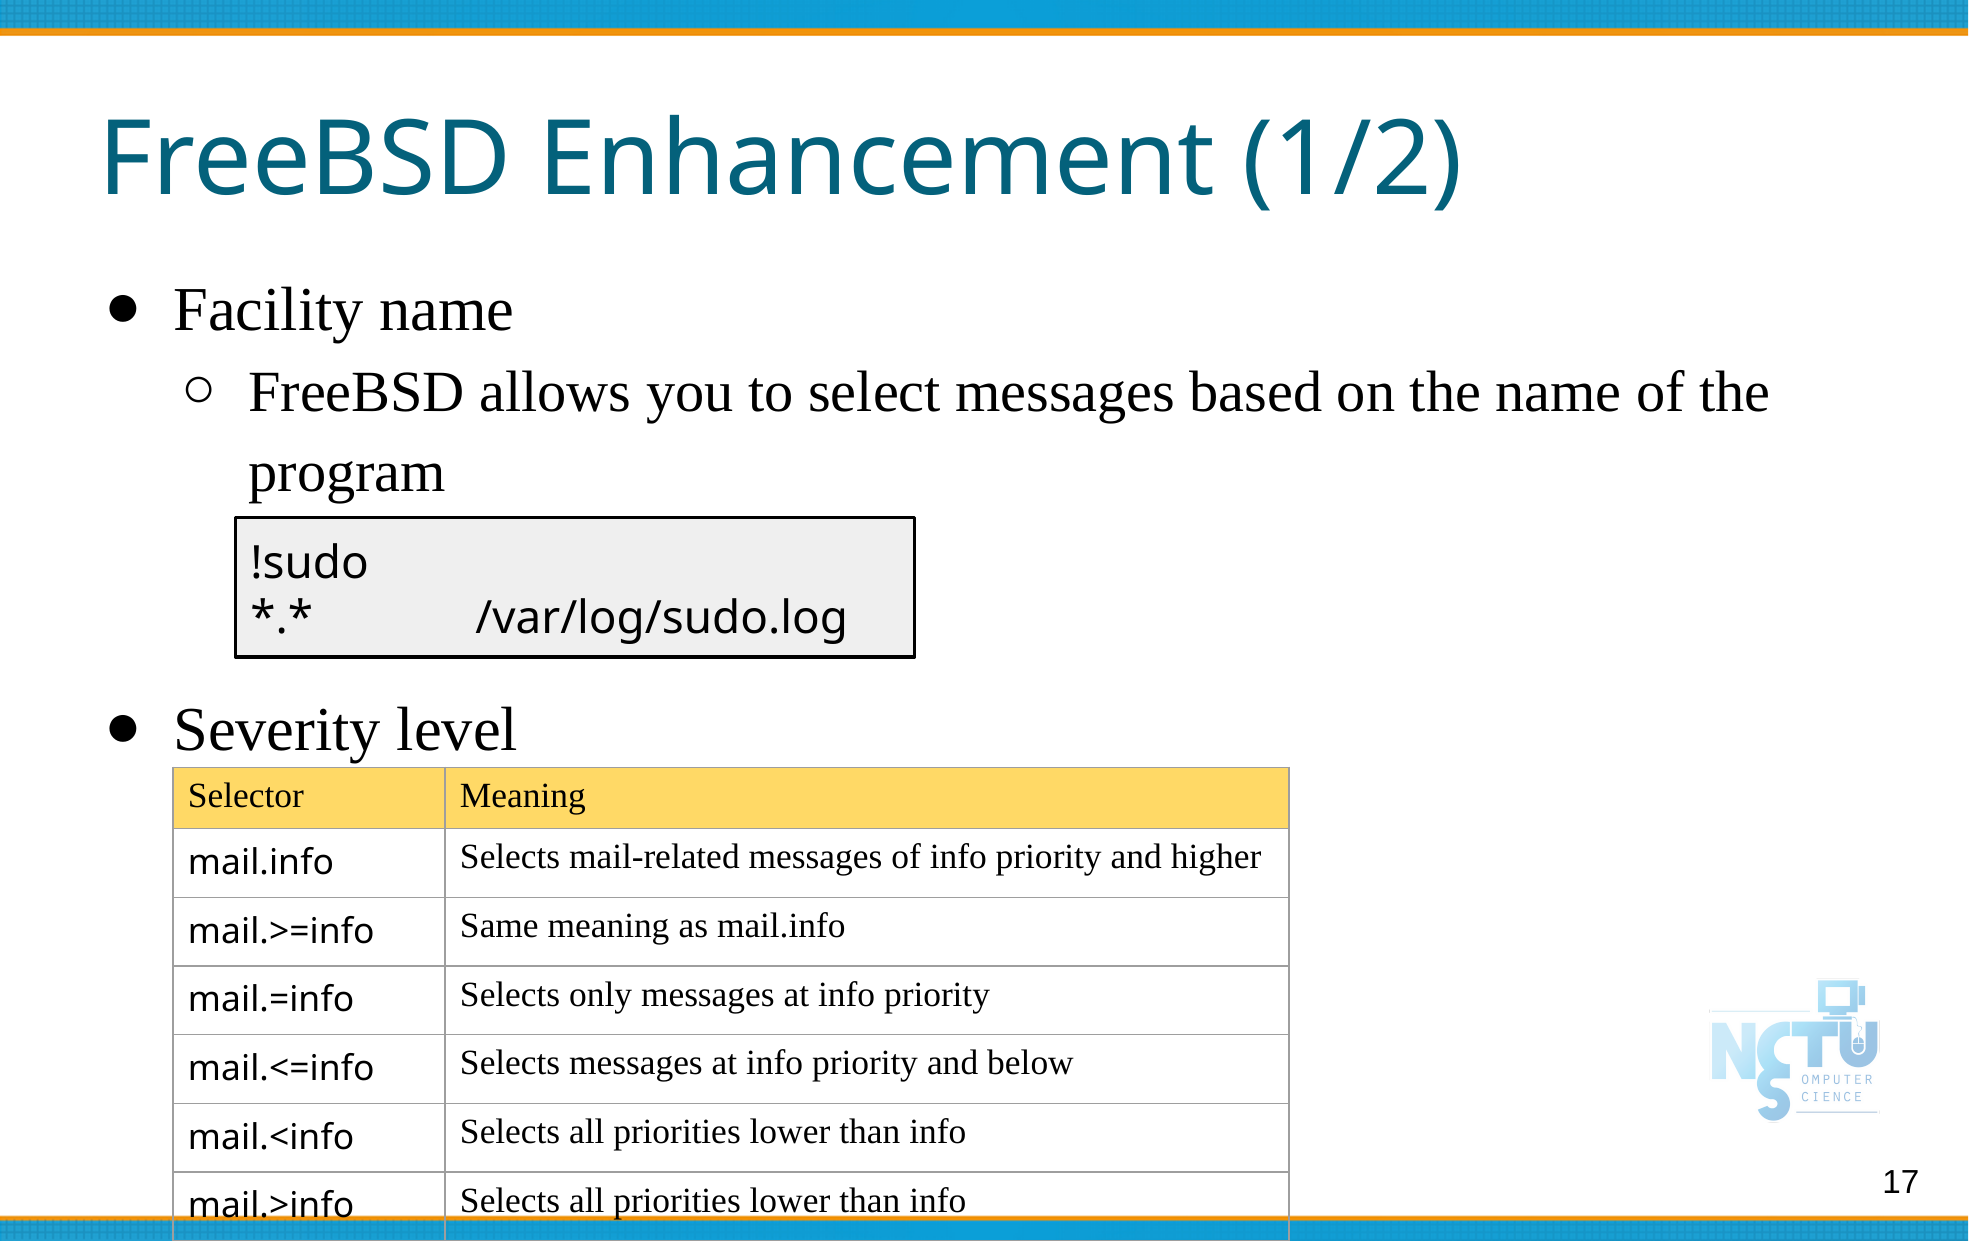

# FreeBSD Enhancement (1/2)
Facility name
FreeBSD allows you to select messages based on the name of the program
Severity level
!sudo
*.*			/var/log/sudo.log
!sudo
*.*			/var/log/sudo.log
| Selector | Meaning |
| --- | --- |
| mail.info | Selects mail-related messages of info priority and higher |
| mail.>=info | Same meaning as mail.info |
| mail.=info | Selects only messages at info priority |
| mail.<=info | Selects messages at info priority and below |
| mail.<info | Selects all priorities lower than info |
| mail.>info | Selects all priorities lower than info |